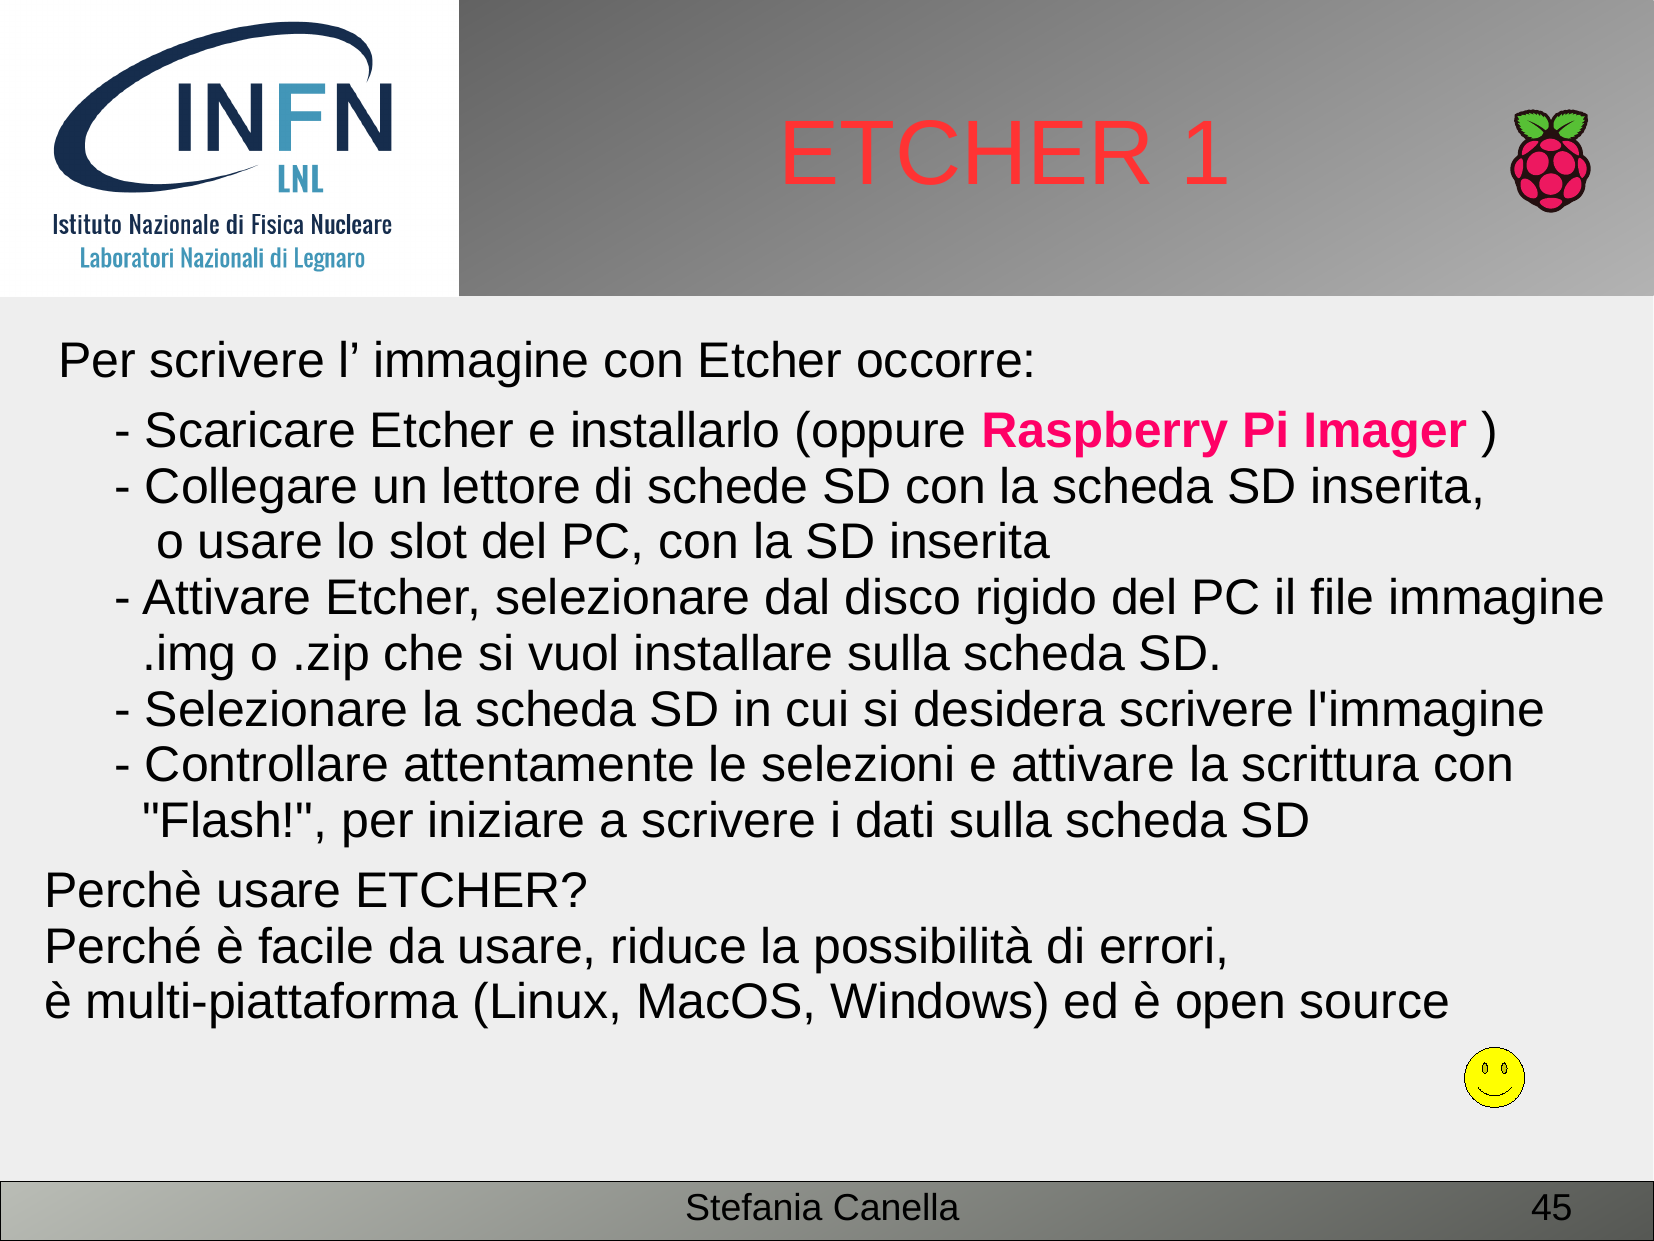

# ETCHER 1
 Per scrivere l’ immagine con Etcher occorre:
 - Scaricare Etcher e installarlo (oppure Raspberry Pi Imager )
 - Collegare un lettore di schede SD con la scheda SD inserita,
 o usare lo slot del PC, con la SD inserita
 - Attivare Etcher, selezionare dal disco rigido del PC il file immagine
 .img o .zip che si vuol installare sulla scheda SD.
 - Selezionare la scheda SD in cui si desidera scrivere l'immagine
 - Controllare attentamente le selezioni e attivare la scrittura con
 "Flash!", per iniziare a scrivere i dati sulla scheda SD
Perchè usare ETCHER?
Perché è facile da usare, riduce la possibilità di errori,
è multi-piattaforma (Linux, MacOS, Windows) ed è open source
Stefania Canella